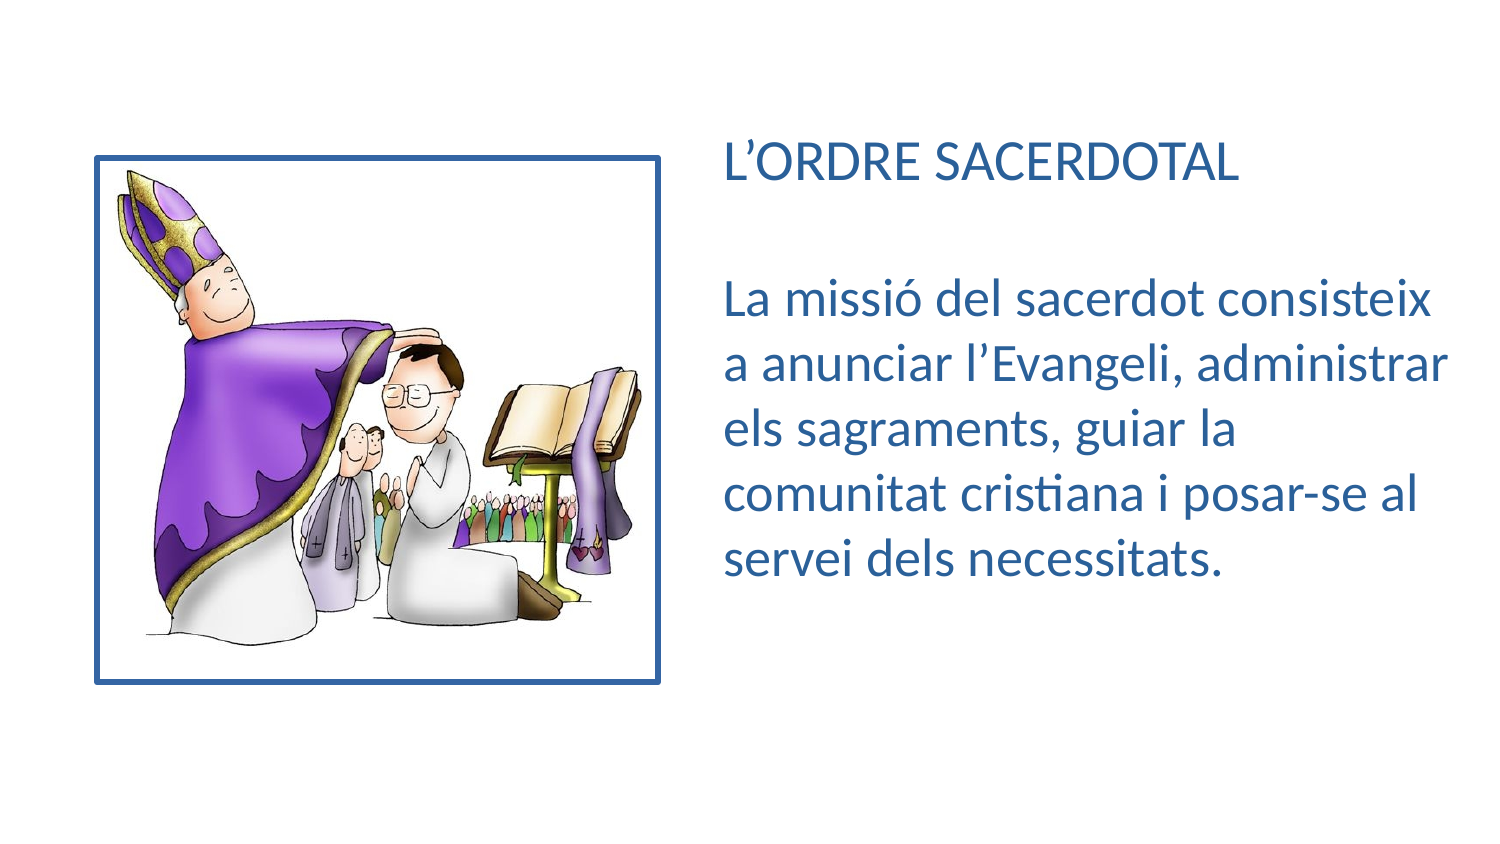

L’ORDRE SACERDOTAL
La missió del sacerdot consisteix a anunciar l’Evangeli, administrar els sagraments, guiar la comunitat cristiana i posar-se al servei dels necessitats.